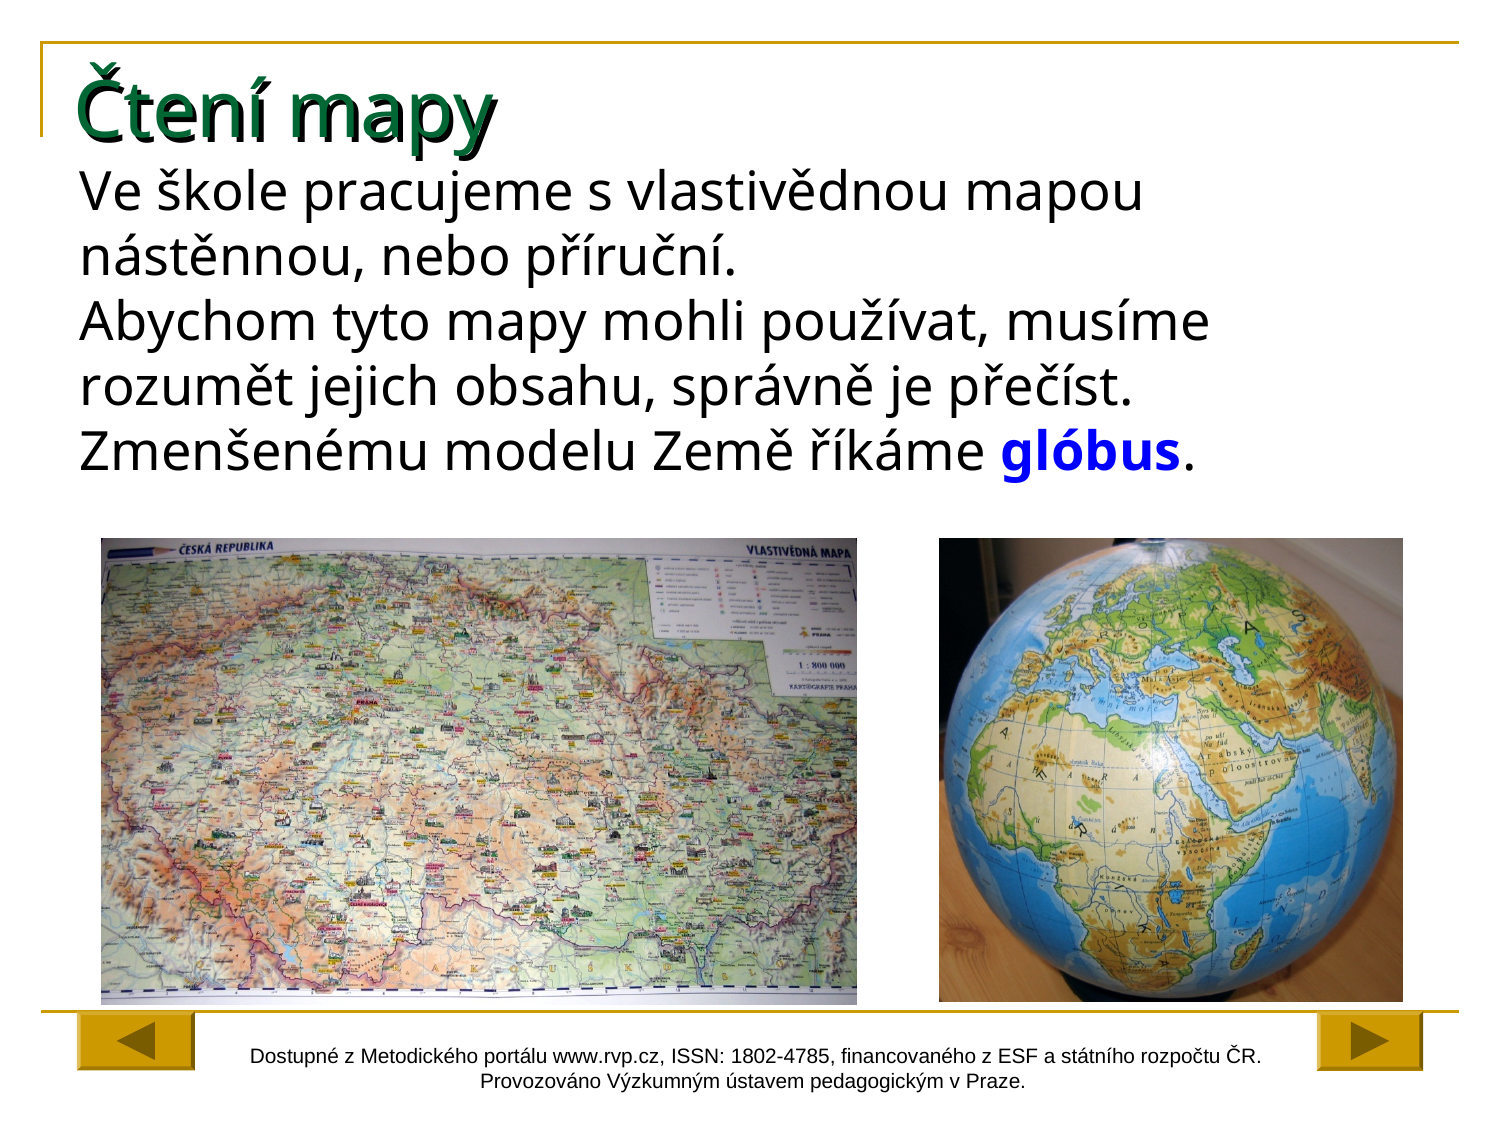

# Čtení mapy
Ve škole pracujeme s vlastivědnou mapou nástěnnou, nebo příruční.
Abychom tyto mapy mohli používat, musíme rozumět jejich obsahu, správně je přečíst.
Zmenšenému modelu Země říkáme glóbus.